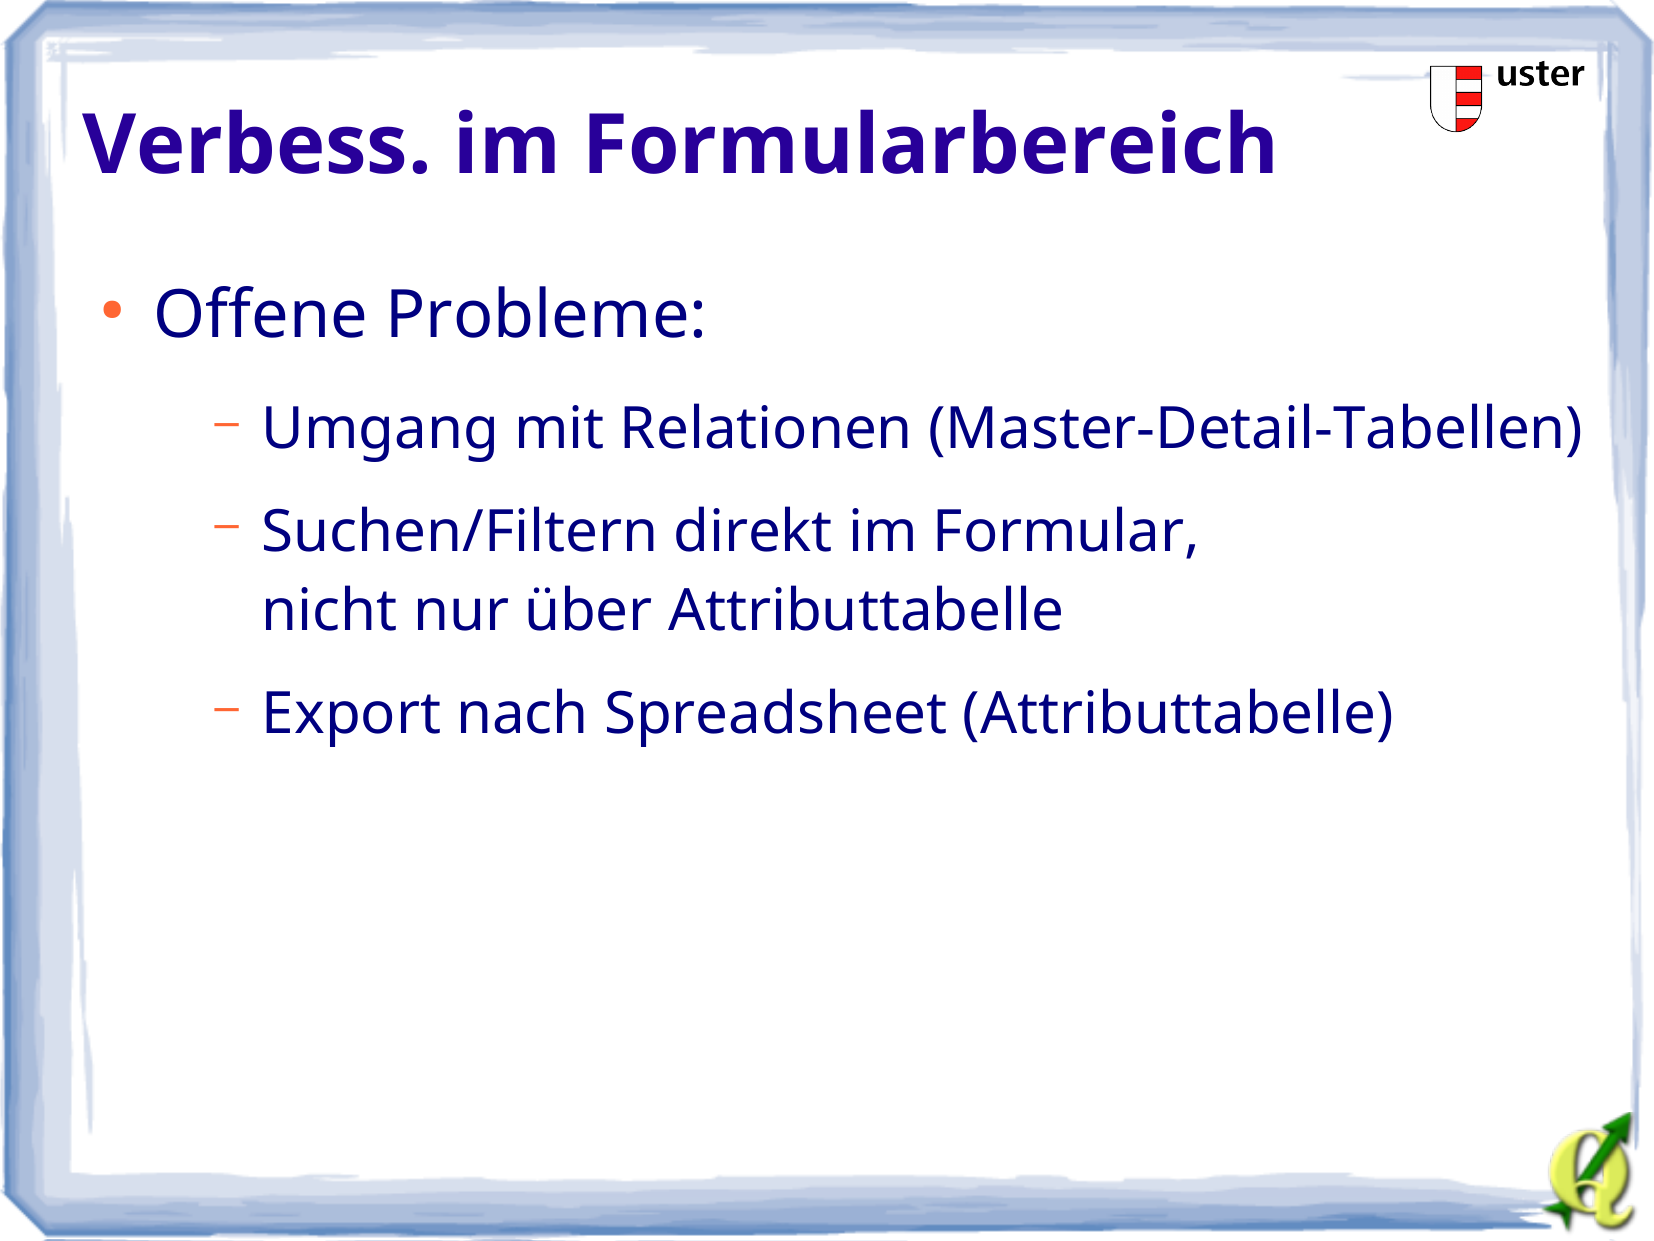

# Verbess. im Formularbereich
Offene Probleme:
Umgang mit Relationen (Master-Detail-Tabellen)
Suchen/Filtern direkt im Formular,
nicht nur über Attributtabelle
Export nach Spreadsheet (Attributtabelle)